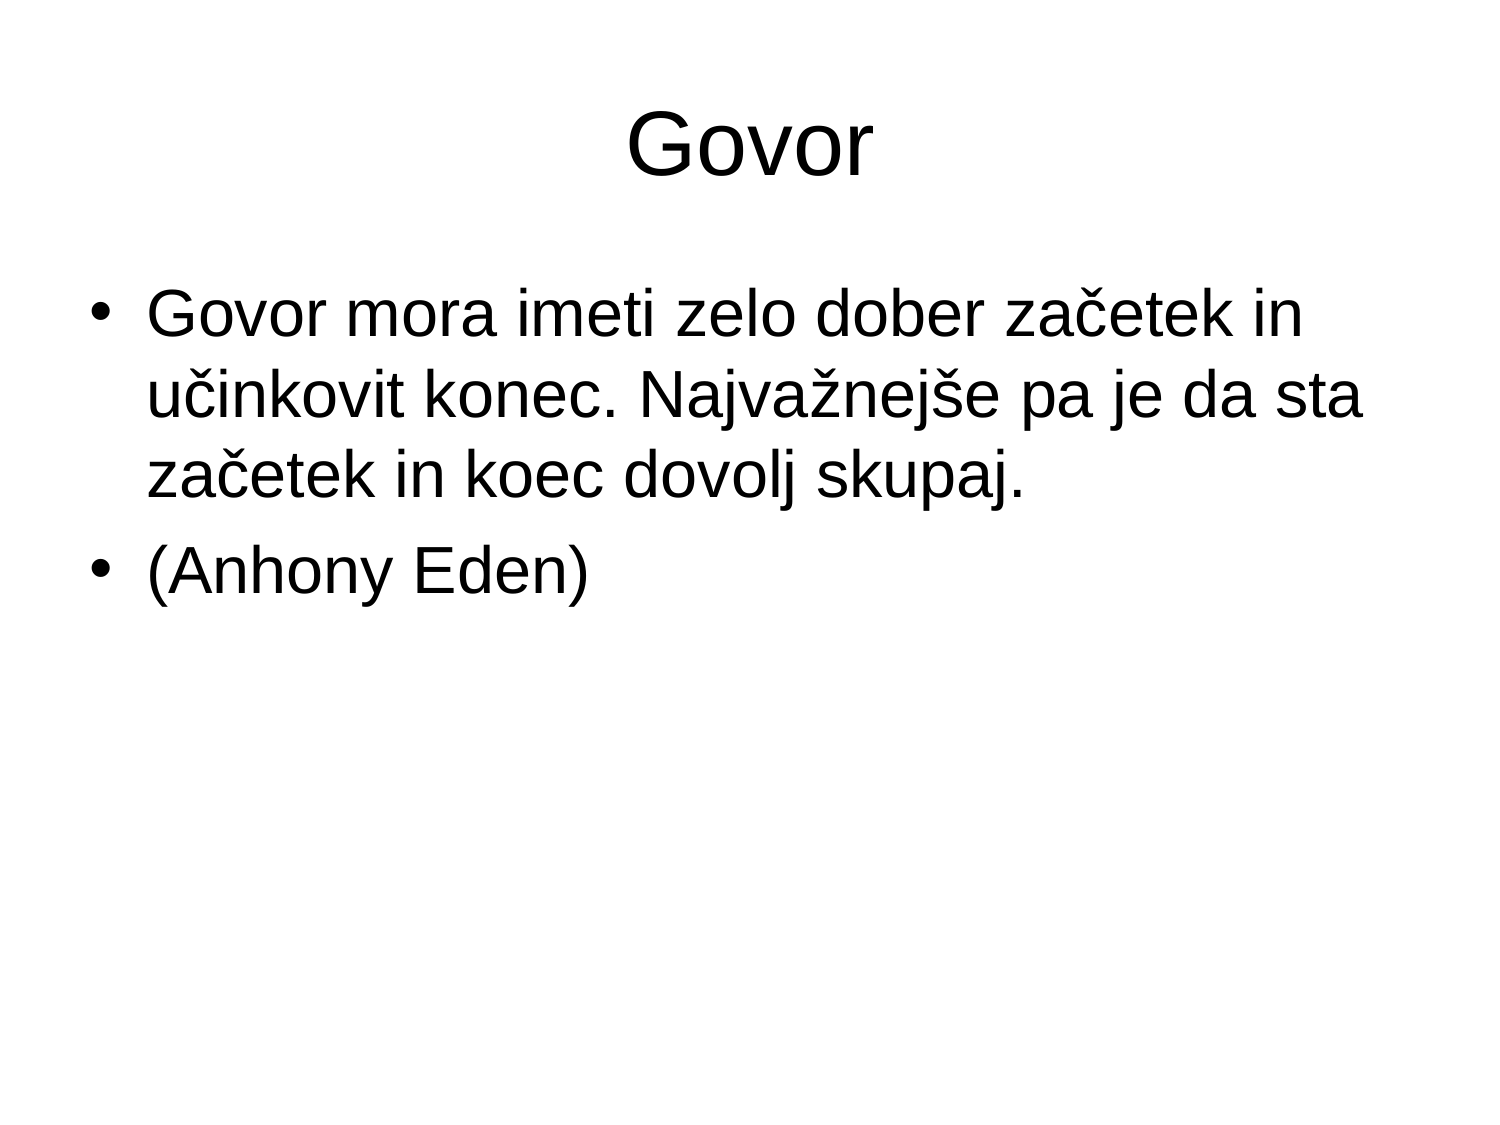

# Govor
Govor mora imeti zelo dober začetek in učinkovit konec. Najvažnejše pa je da sta začetek in koec dovolj skupaj.
(Anhony Eden)